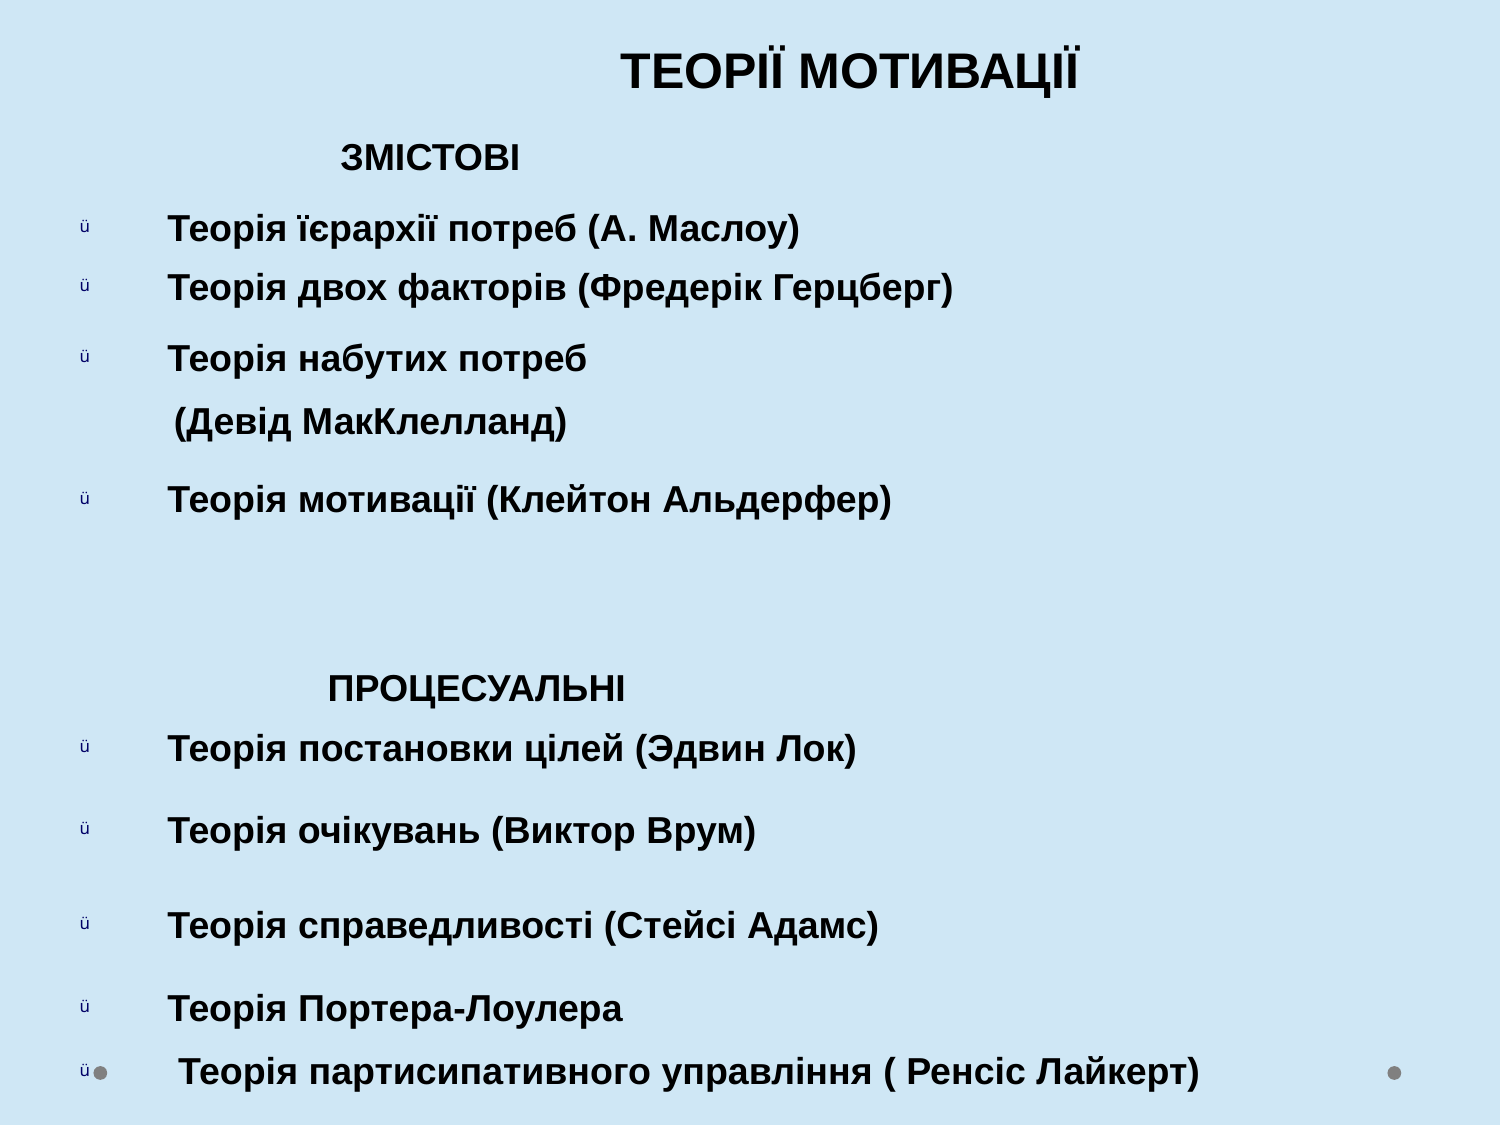

ТЕОРІЇ МОТИВАЦІЇ
ЗМІСТОВІ
 Теорія їєрархії потреб (А. Маслоу)
 Теорія двох факторів (Фредерік Герцберг)
 Теорія набутих потреб
 (Девід МакКлелланд)
 Теорія мотивації (Клейтон Альдерфер)
ПРОЦЕСУАЛЬНІ
 Теорія постановки цілей (Эдвин Лок)
 Теорія очікувань (Виктор Врум)
 Теорія справедливості (Стейсі Адамс)
 Теорія Портера-Лоулера
 Теорія партисипативного управління ( Ренсіс Лайкерт)